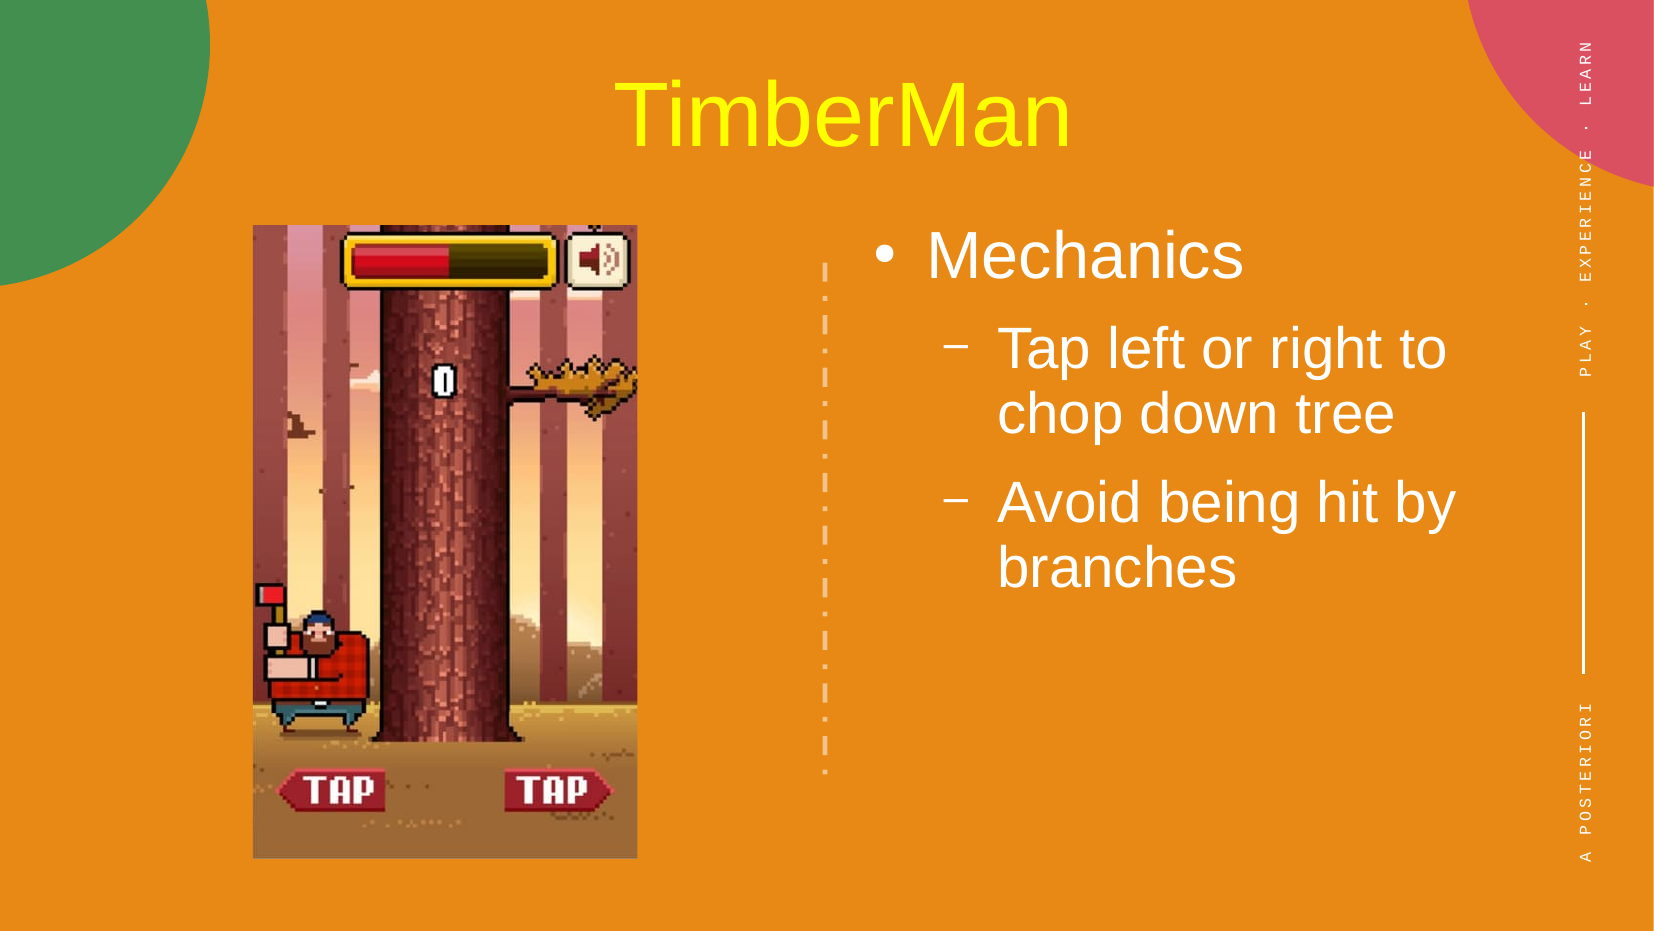

# TimberMan
Mechanics
Tap left or right to chop down tree
Avoid being hit by branches